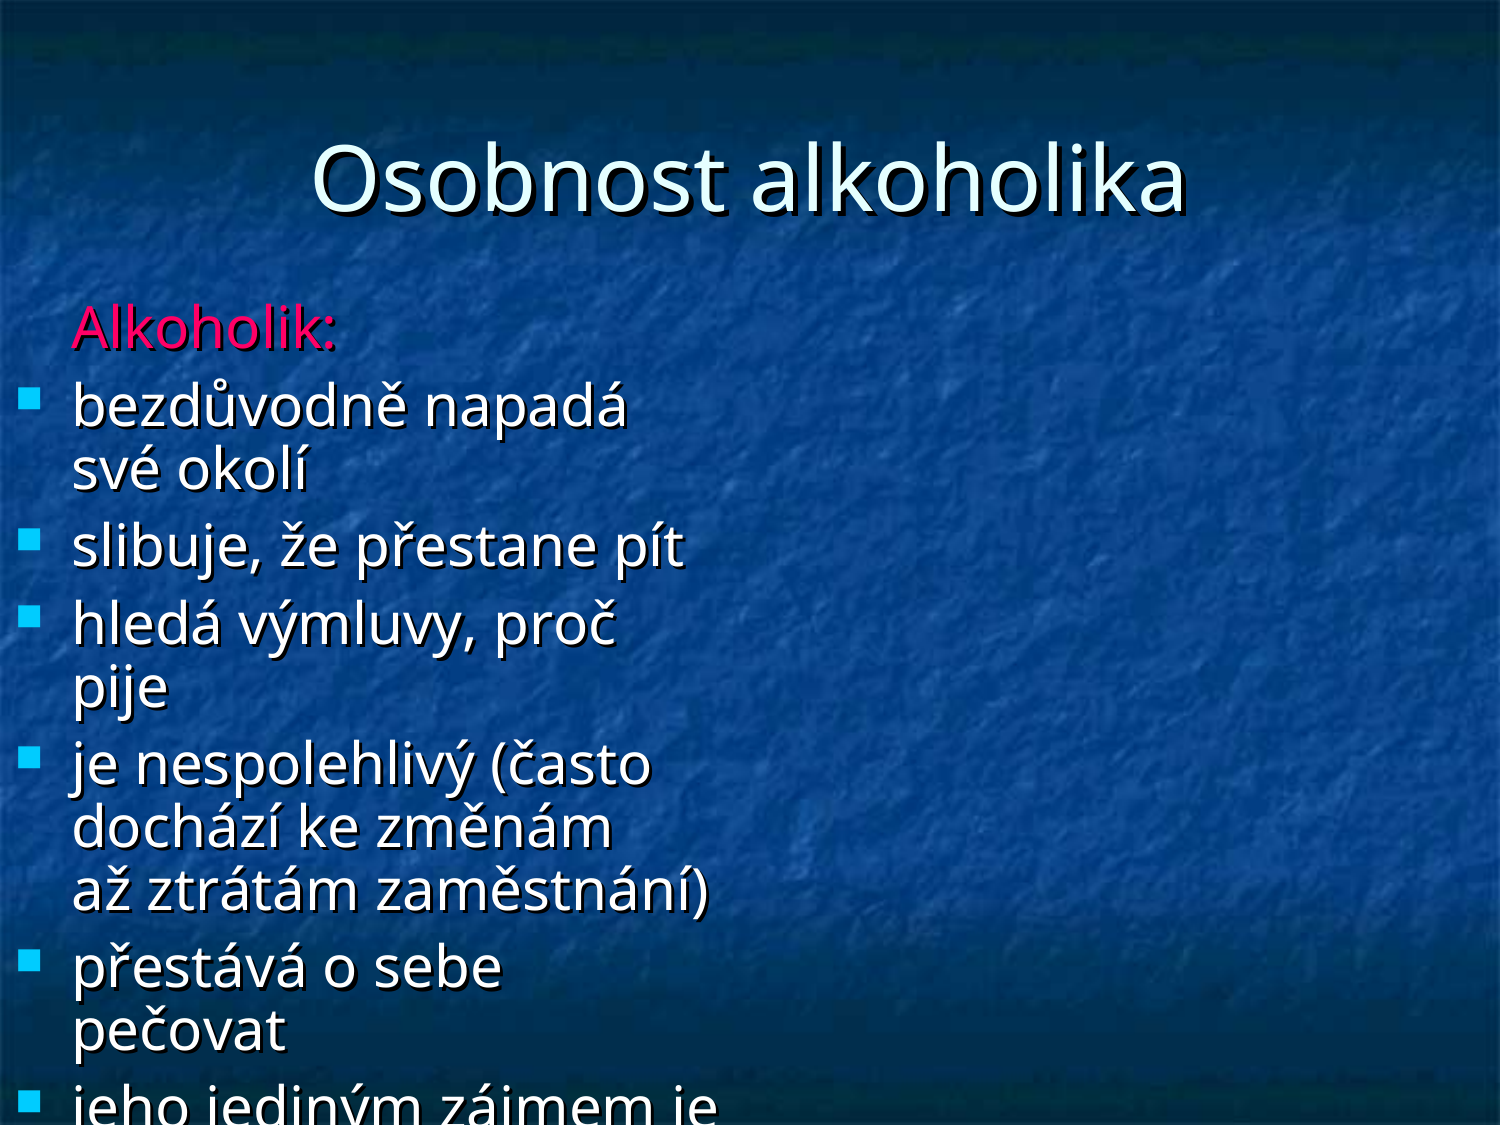

# Osobnost alkoholika
	Alkoholik:
bezdůvodně napadá své okolí
slibuje, že přestane pít
hledá výmluvy, proč pije
je nespolehlivý (často dochází ke změnám až ztrátám zaměstnání)
přestává o sebe pečovat
jeho jediným zájmem je alkohol